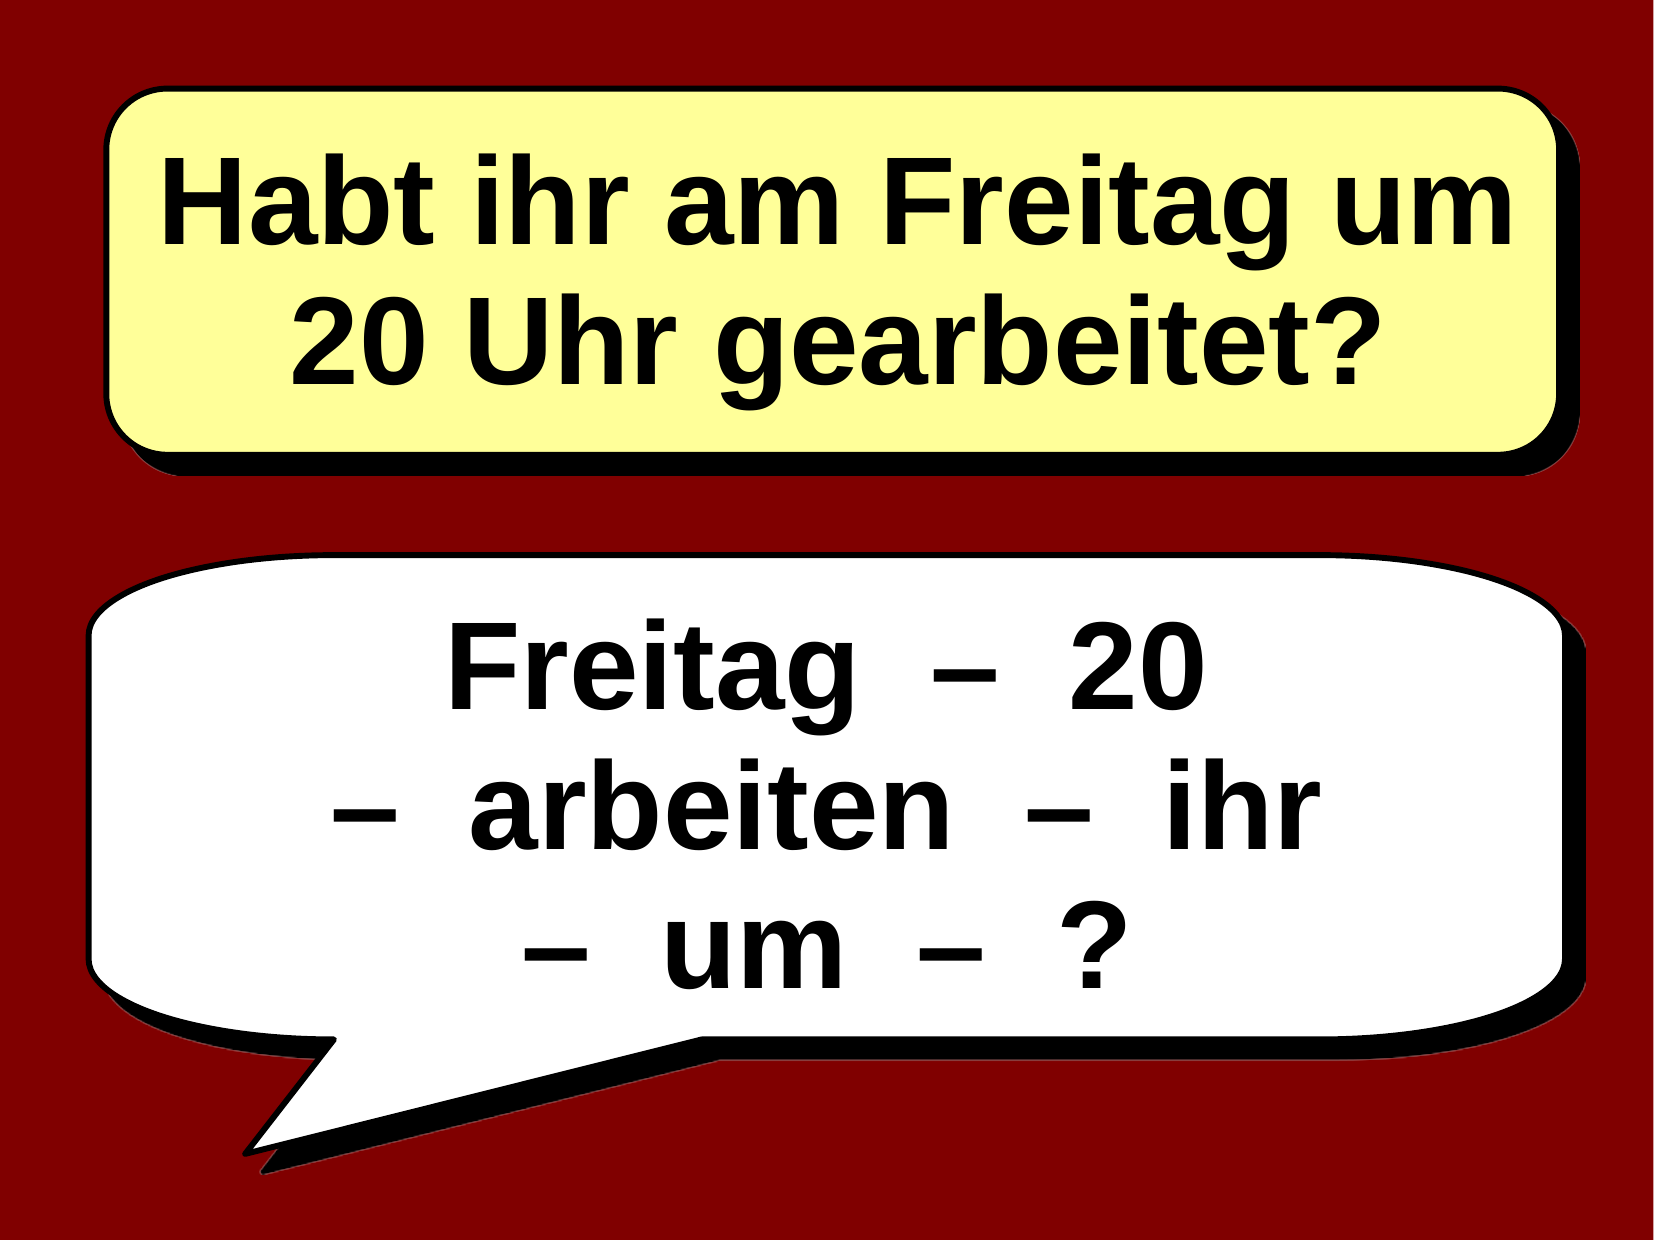

Habt ihr am Freitag um 20 Uhr gearbeitet?
Freitag – 20
– arbeiten – ihr
– um – ?